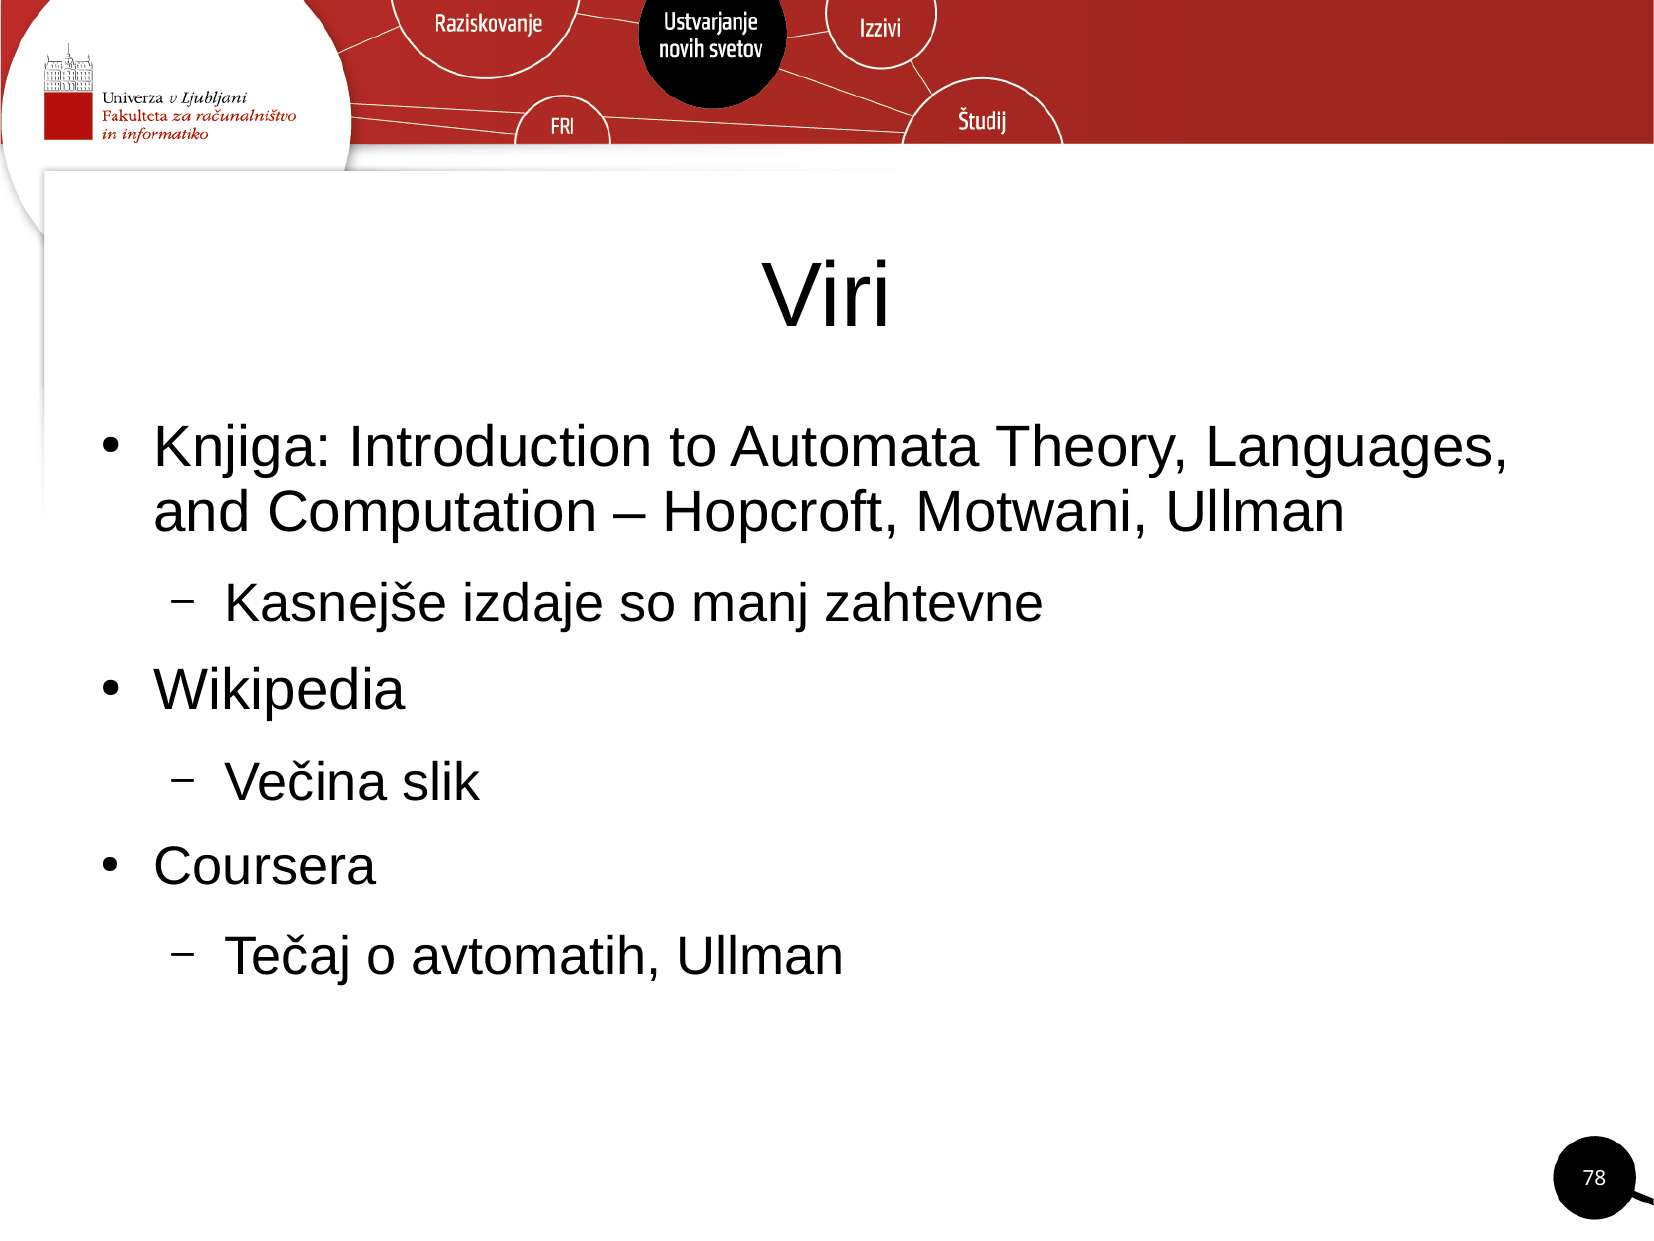

# Viri
Knjiga: Introduction to Automata Theory, Languages, and Computation – Hopcroft, Motwani, Ullman
Kasnejše izdaje so manj zahtevne
Wikipedia
Večina slik
Coursera
Tečaj o avtomatih, Ullman